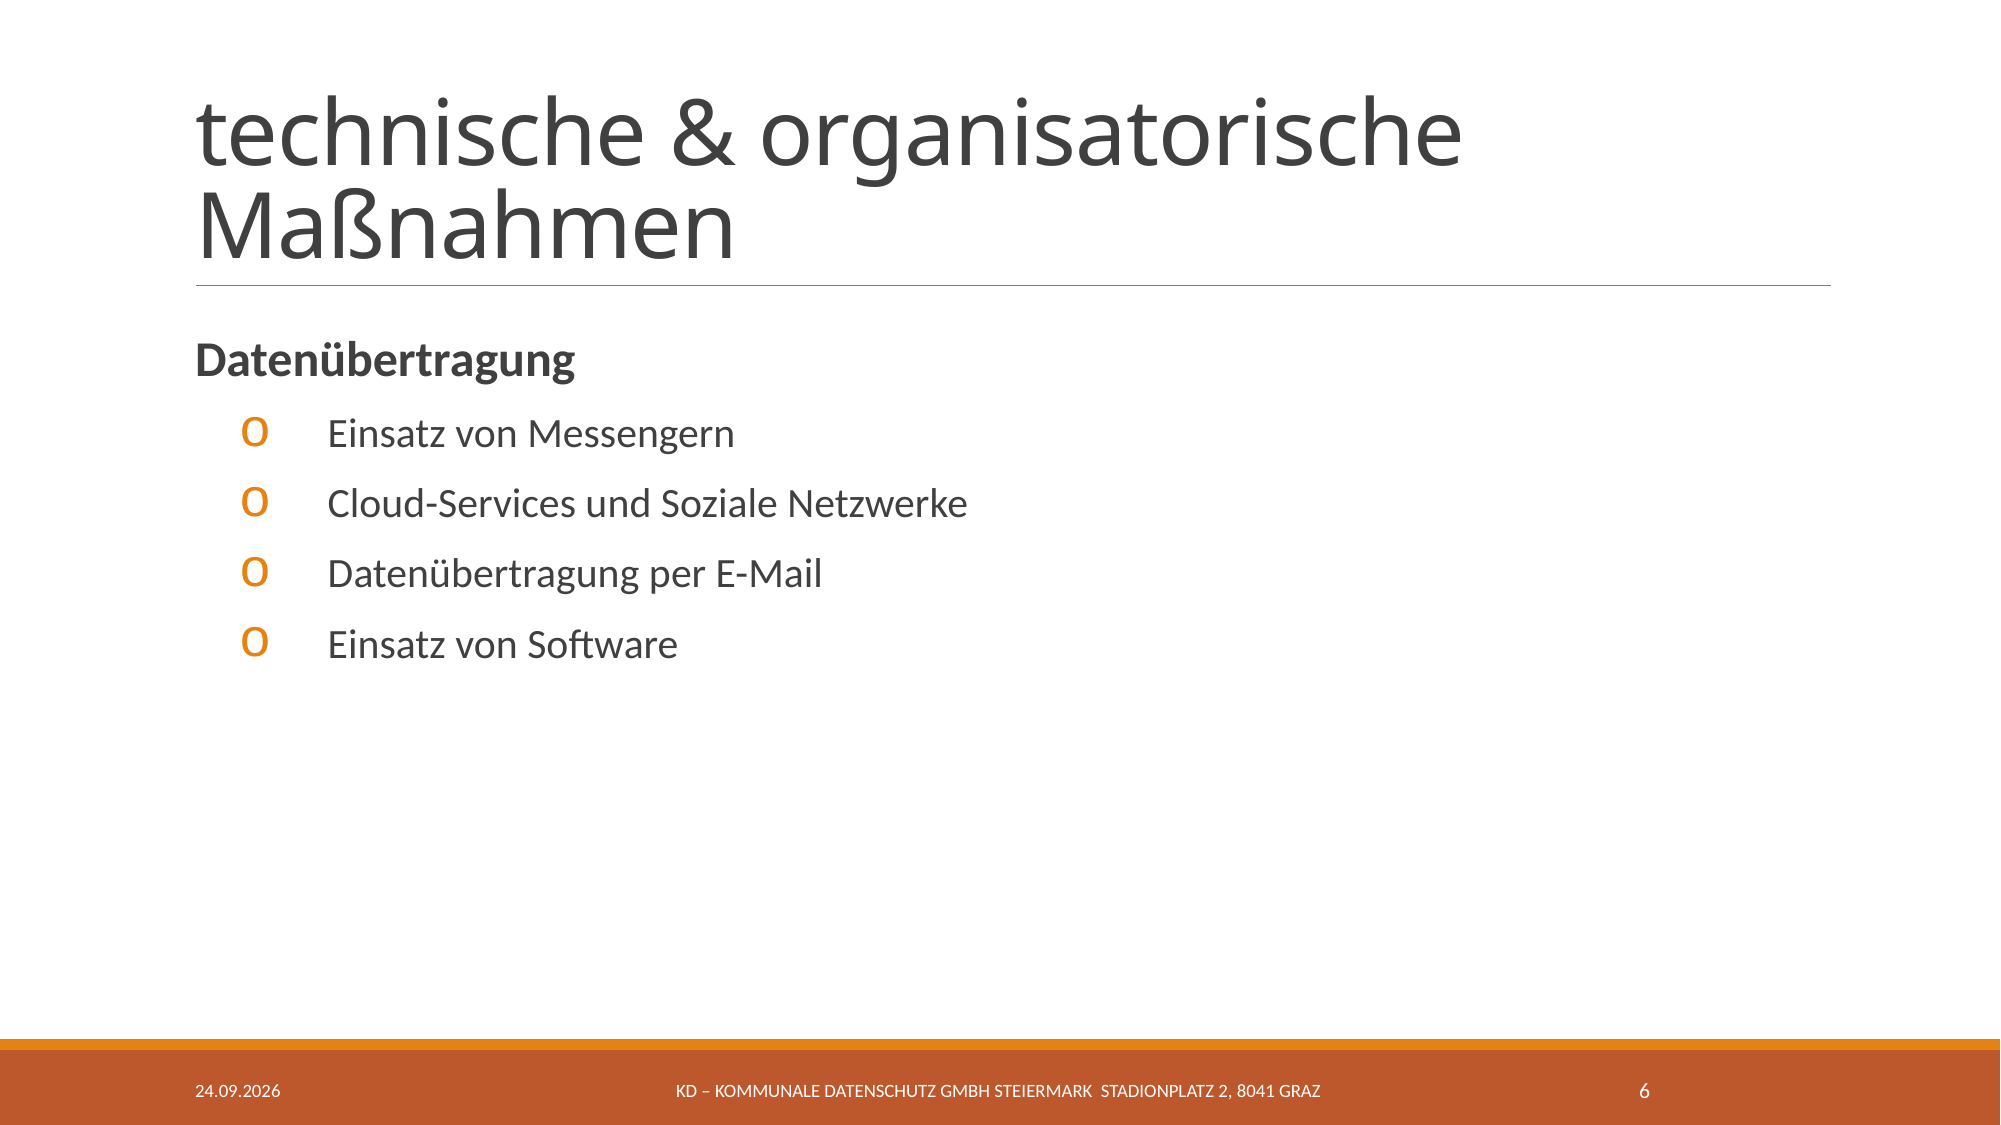

# technische & organisatorische Maßnahmen
Datenübertragung
Einsatz von Messengern
Cloud-Services und Soziale Netzwerke
Datenübertragung per E-Mail
Einsatz von Software
KD – Kommunale Datenschutz GmbH Steiermark Stadionplatz 2, 8041 Graz